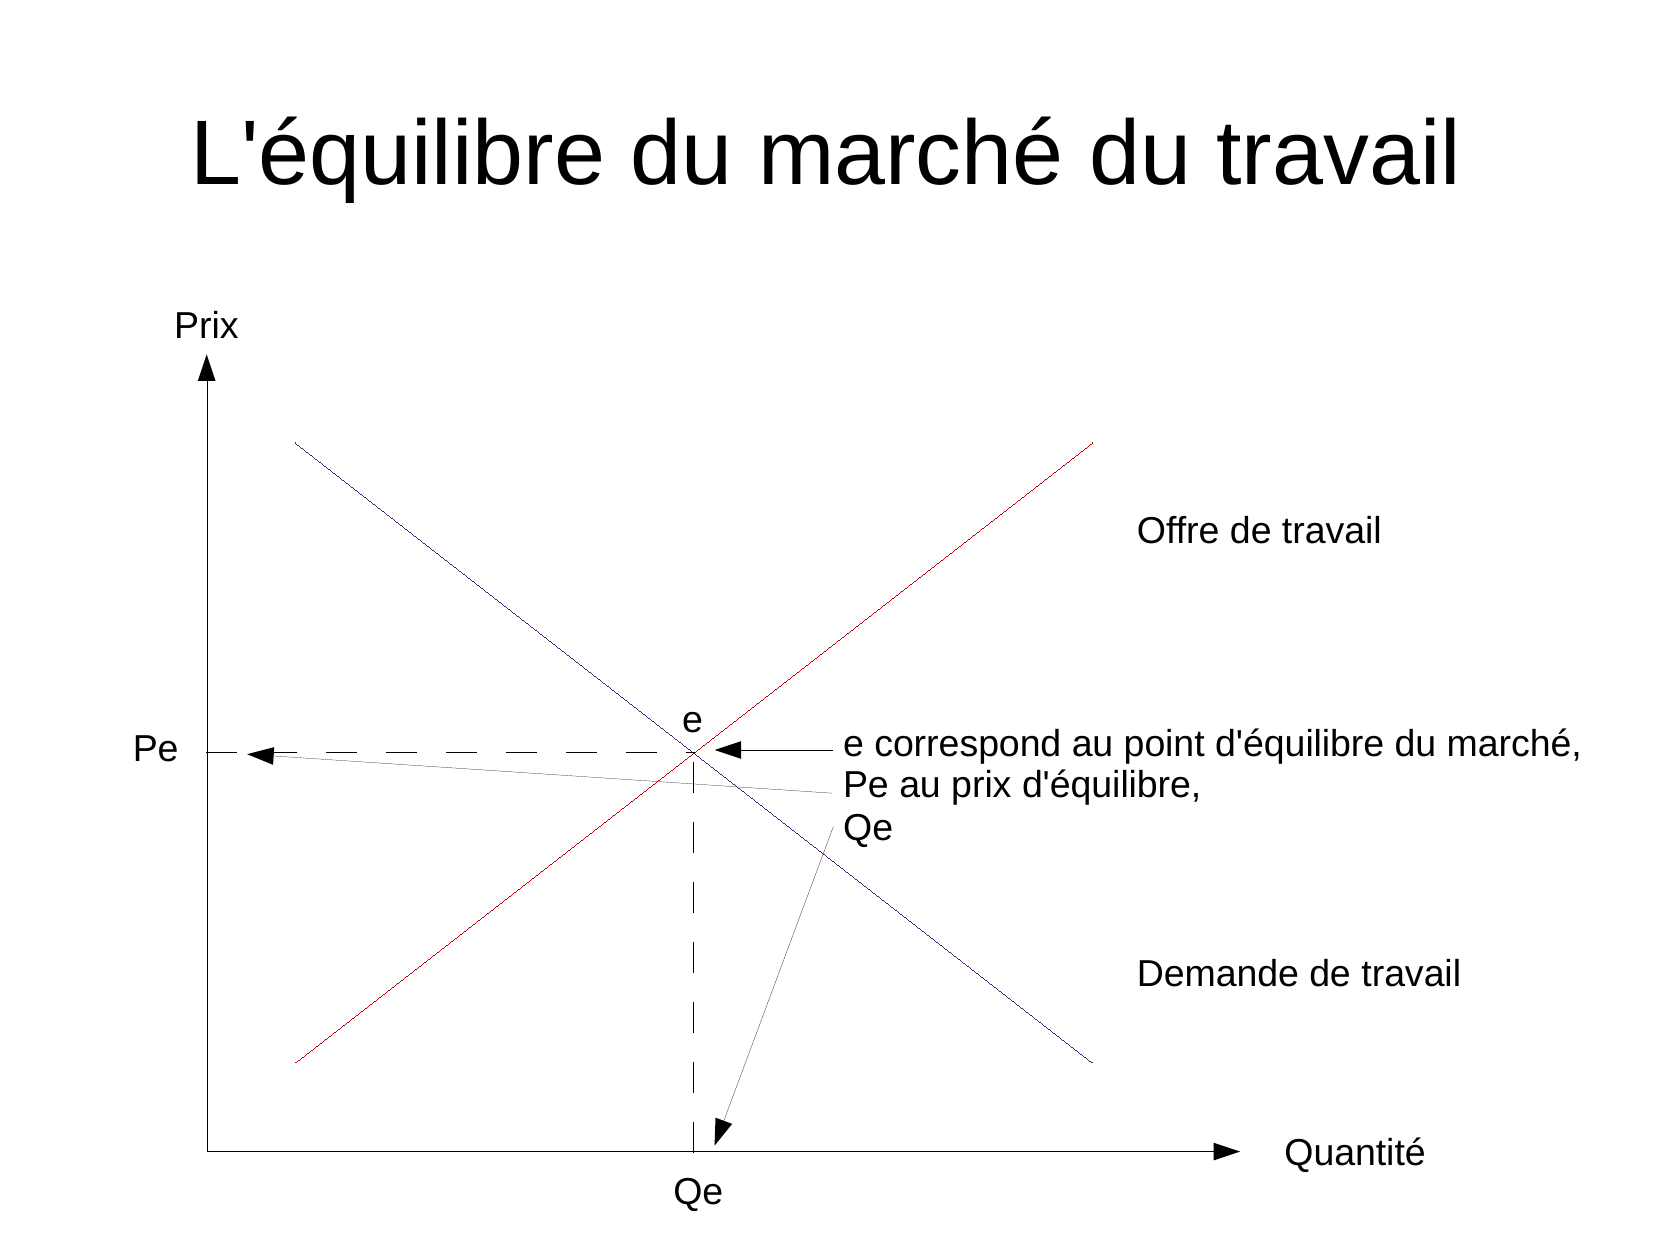

# L'équilibre du marché du travail
Prix
Offre de travail
e
e correspond au point d'équilibre du marché,
Pe au prix d'équilibre,
Qe
Pe
Demande de travail
Quantité
Qe